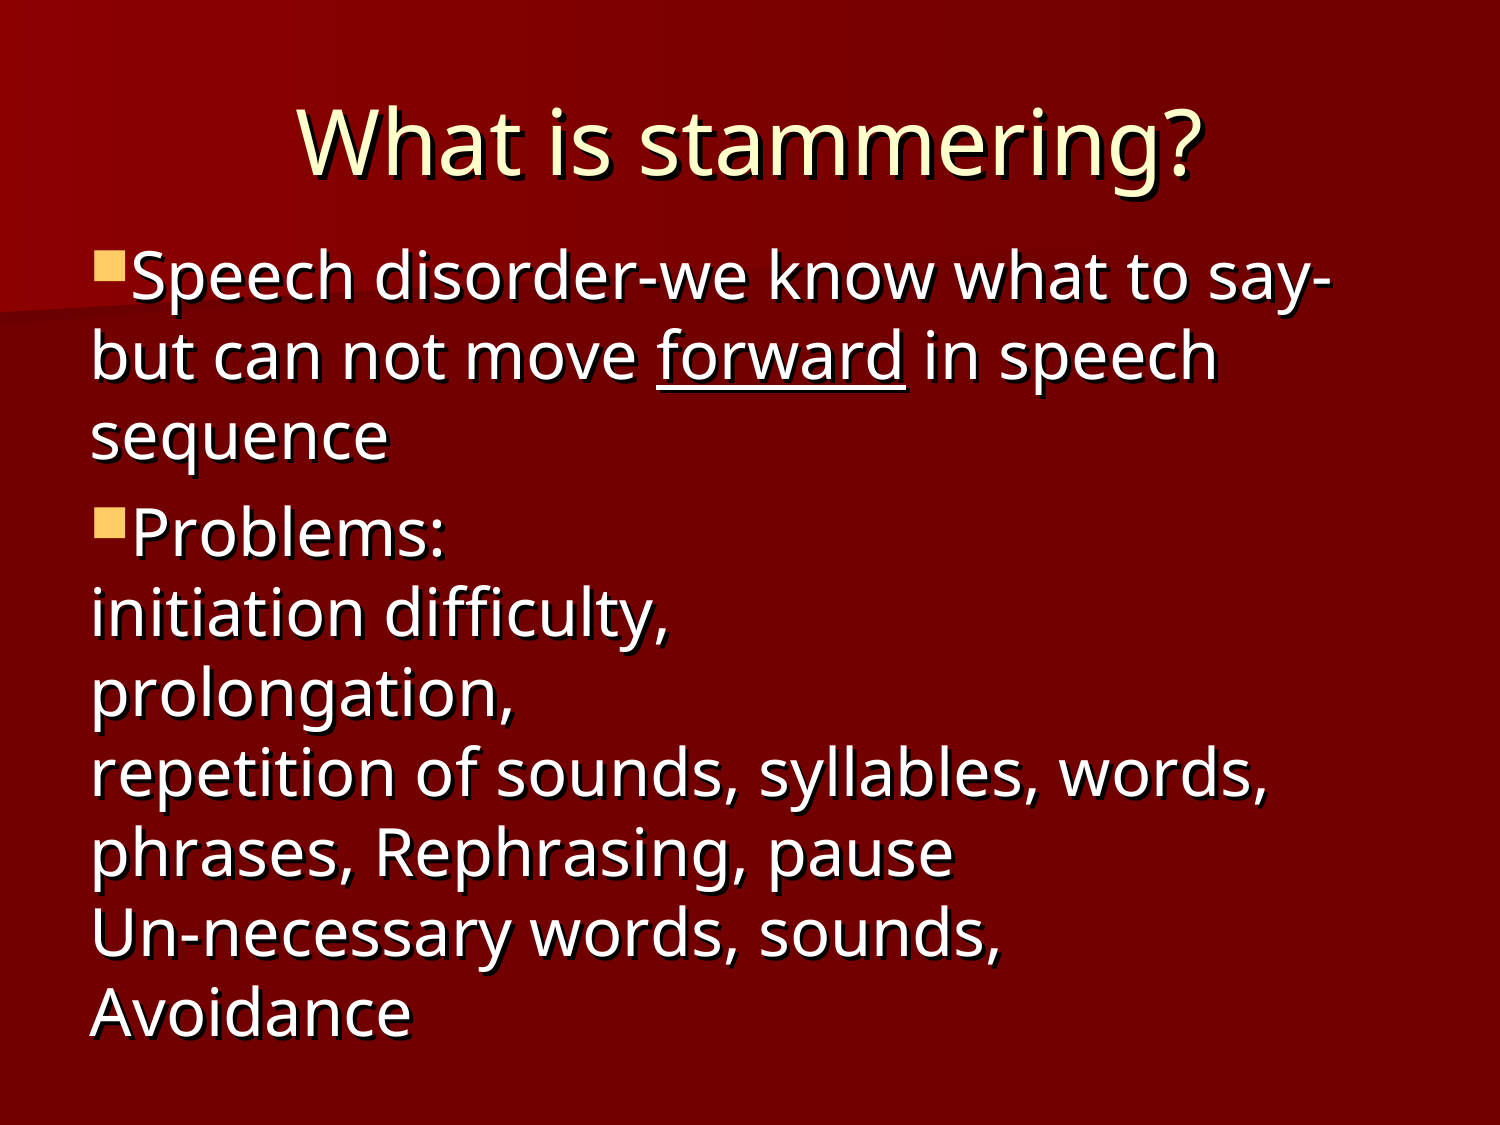

# What is stammering?
Speech disorder-we know what to say- but can not move forward in speech sequence
Problems:
initiation difficulty,
prolongation,
repetition of sounds, syllables, words, phrases, Rephrasing, pause
Un-necessary words, sounds,
Avoidance